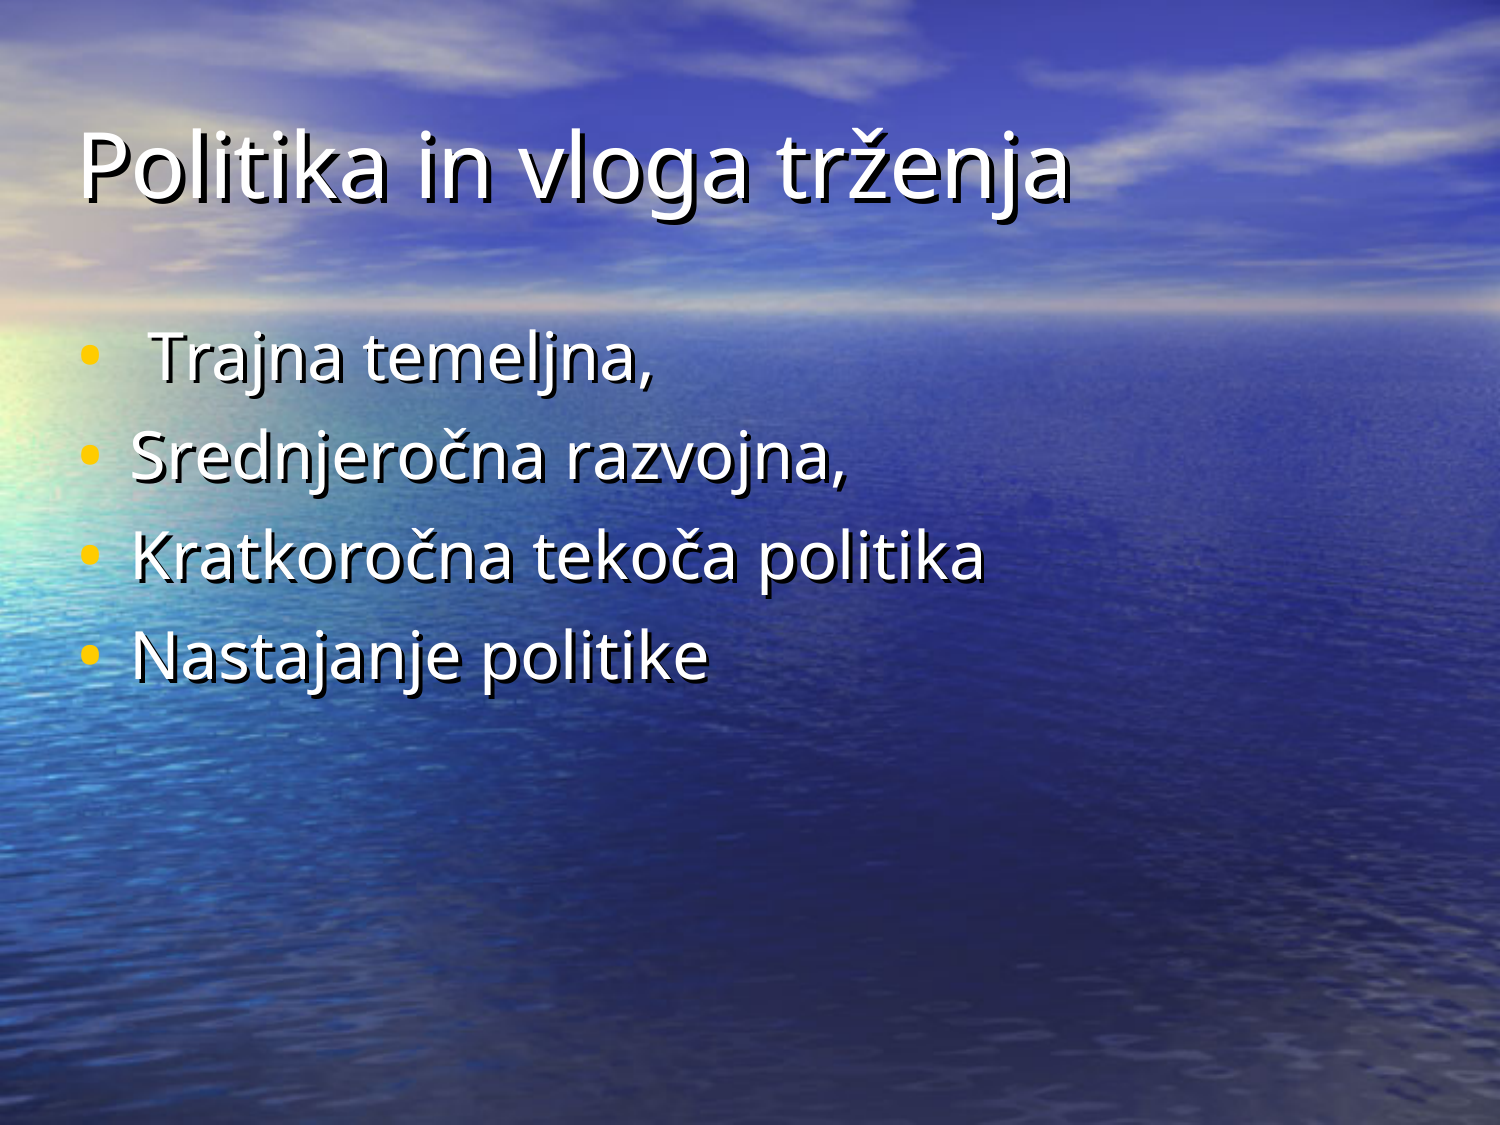

# Politika in vloga trženja
 Trajna temeljna,
Srednjeročna razvojna,
Kratkoročna tekoča politika
Nastajanje politike